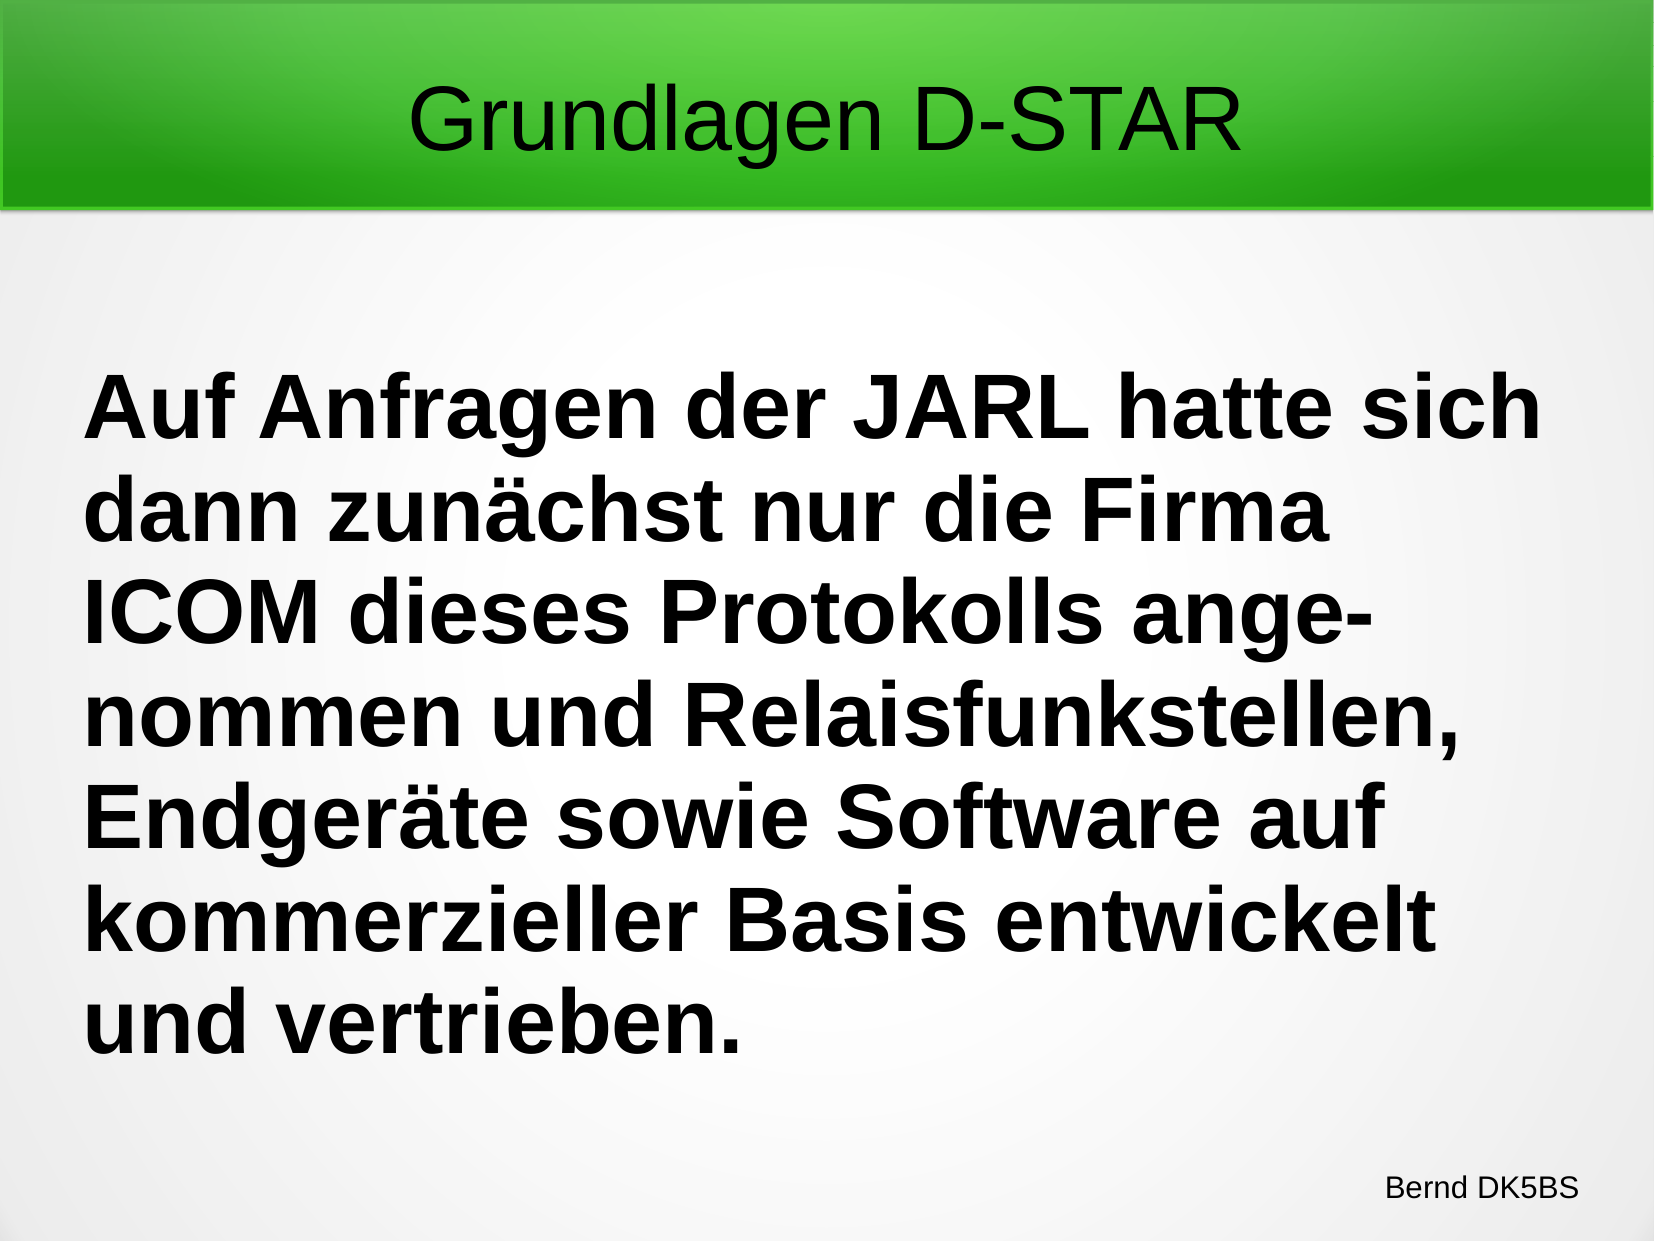

# Grundlagen D-STAR
Auf Anfragen der JARL hatte sich dann zunächst nur die Firma ICOM dieses Protokolls ange-nommen und Relaisfunkstellen, Endgeräte sowie Software auf kommerzieller Basis entwickelt und vertrieben.
Bernd DK5BS